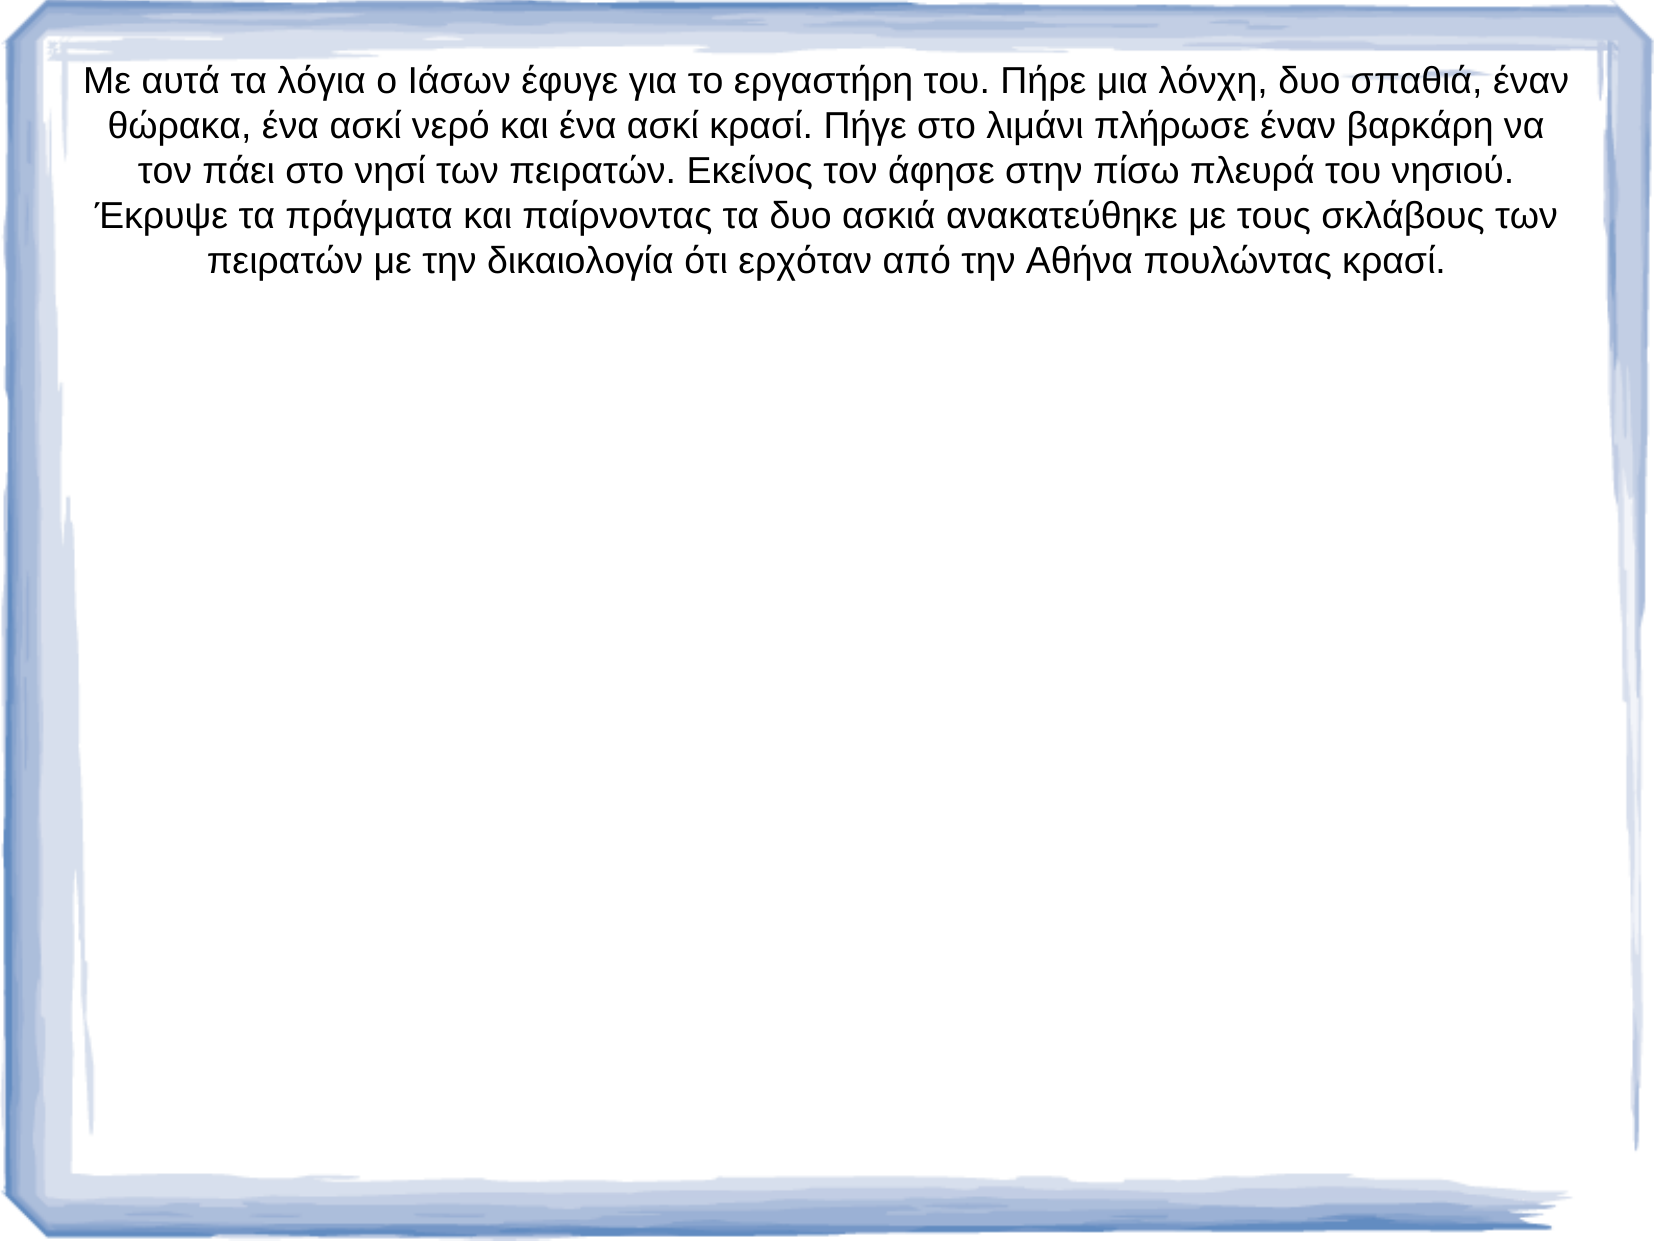

# Με αυτά τα λόγια ο Ιάσων έφυγε για το εργαστήρη του. Πήρε μια λόνχη, δυο σπαθιά, έναν θώρακα, ένα ασκί νερό και ένα ασκί κρασί. Πήγε στο λιμάνι πλήρωσε έναν βαρκάρη να τον πάει στο νησί των πειρατών. Εκείνος τον άφησε στην πίσω πλευρά του νησιού. Έκρυψε τα πράγματα και παίρνοντας τα δυο ασκιά ανακατεύθηκε με τους σκλάβους των πειρατών με την δικαιολογία ότι ερχόταν από την Αθήνα πουλώντας κρασί.